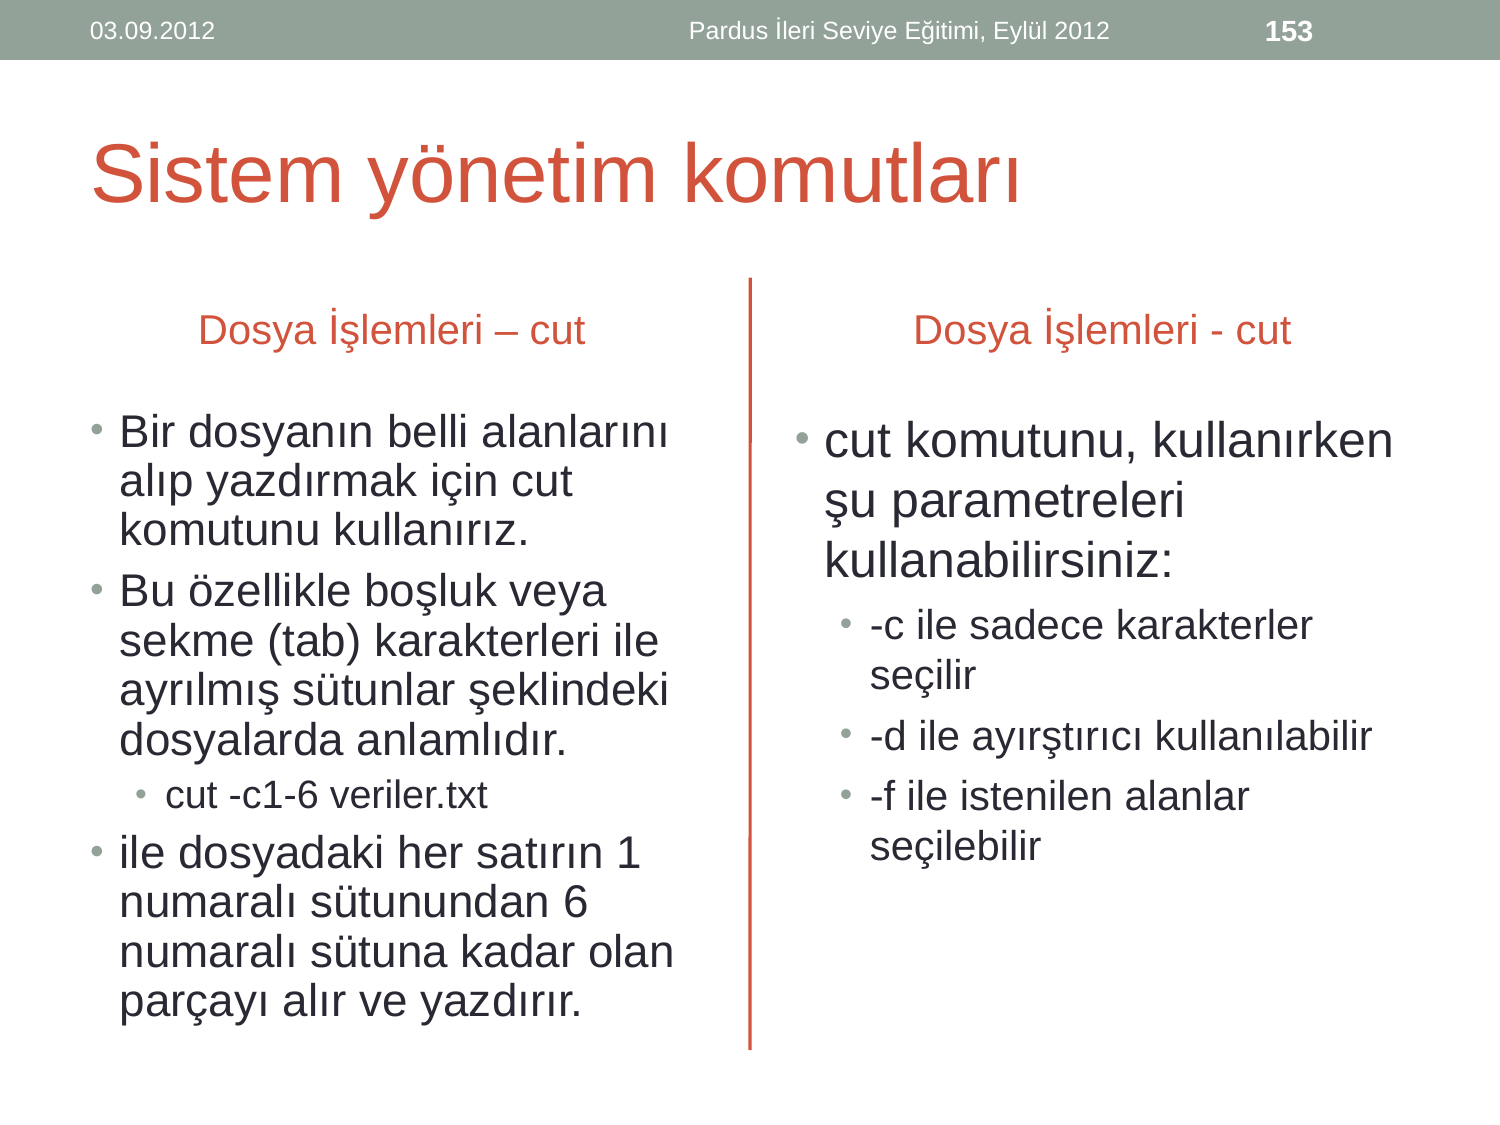

03.09.2012
Pardus İleri Seviye Eğitimi, Eylül 2012
# Sistem yönetim komutları
Dosya İşlemleri – cut
Dosya İşlemleri - cut
Bir dosyanın belli alanlarını alıp yazdırmak için cut komutunu kullanırız.
Bu özellikle boşluk veya sekme (tab) karakterleri ile ayrılmış sütunlar şeklindeki dosyalarda anlamlıdır.
cut -c1-6 veriler.txt
ile dosyadaki her satırın 1 numaralı sütunundan 6 numaralı sütuna kadar olan parçayı alır ve yazdırır.
cut komutunu, kullanırken şu parametreleri kullanabilirsiniz:
-c ile sadece karakterler seçilir
-d ile ayırştırıcı kullanılabilir
-f ile istenilen alanlar seçilebilir